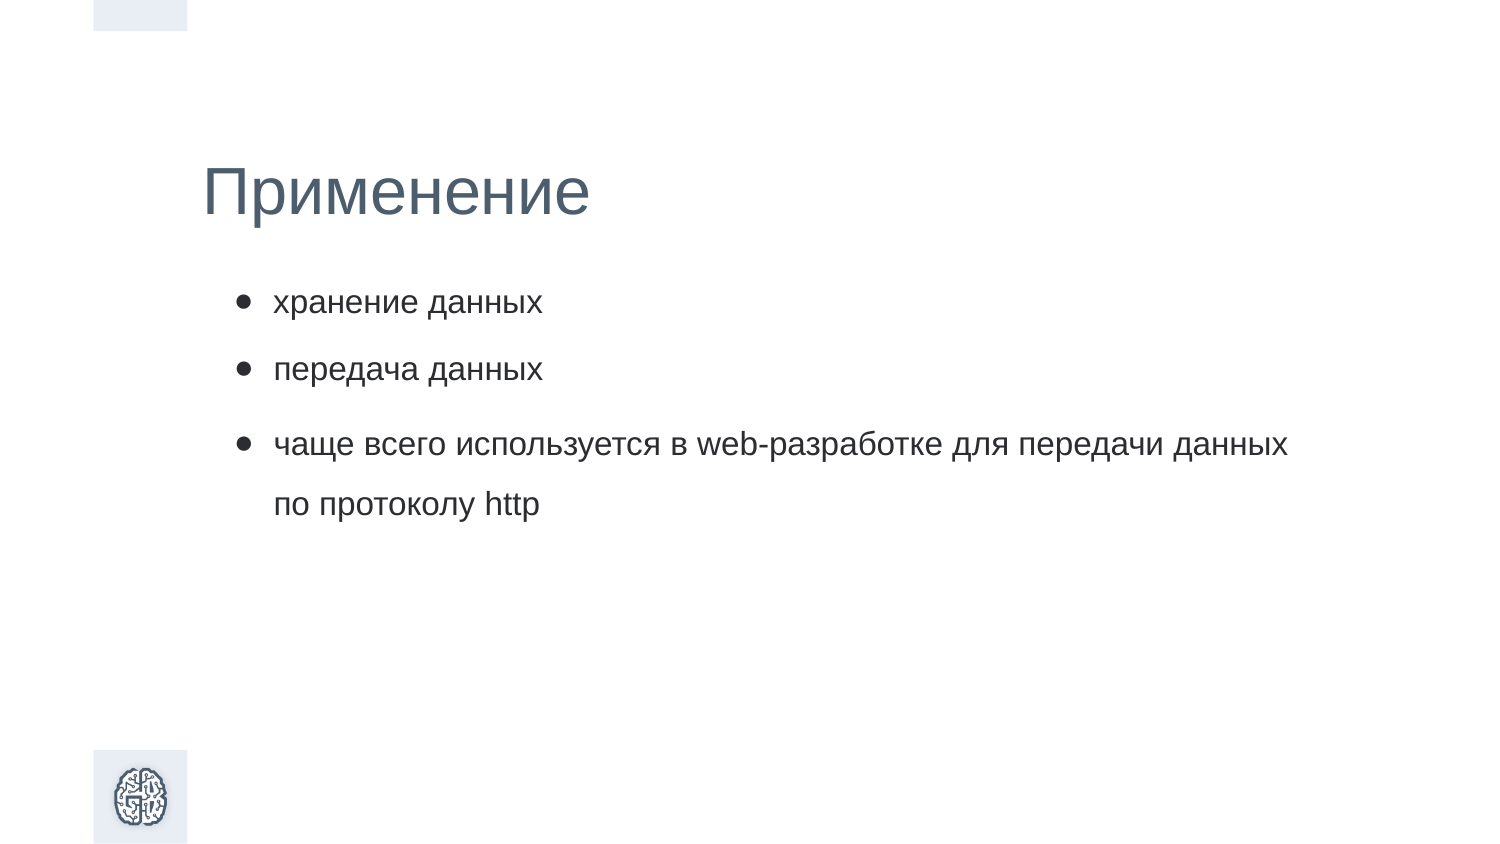

Применение
хранение данных
передача данных
чаще всего используется в web-разработке для передачи данных по протоколу http